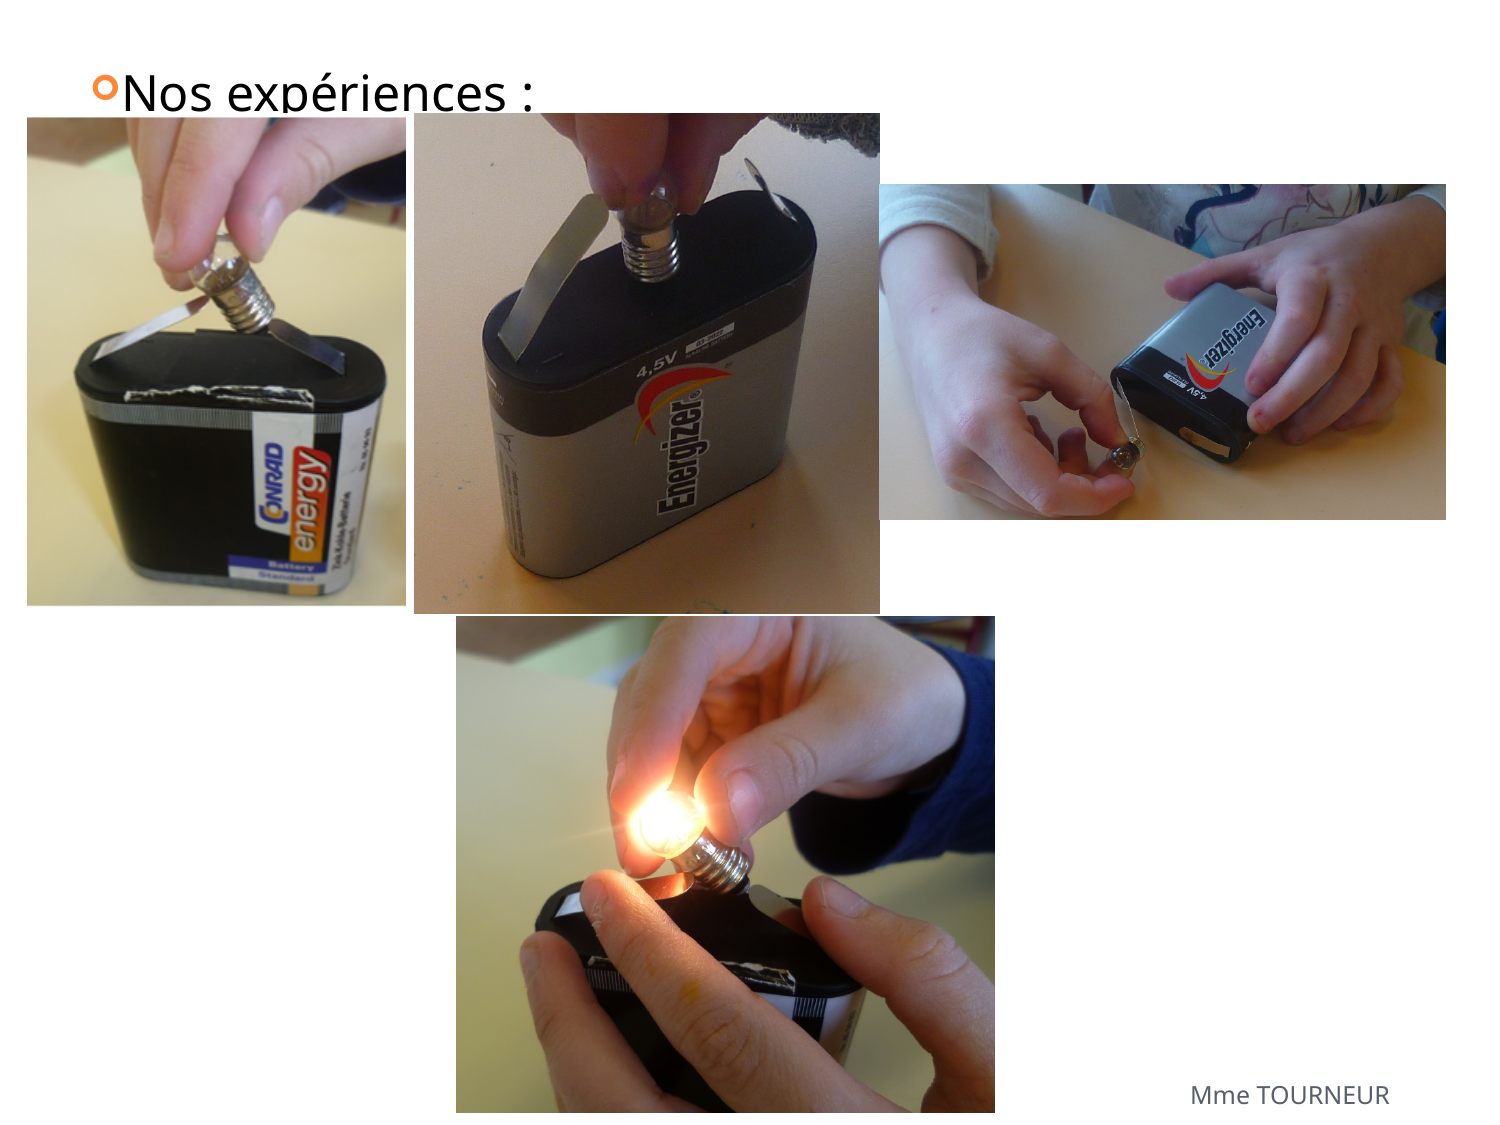

# Nos expériences :
6
Mme TOURNEUR